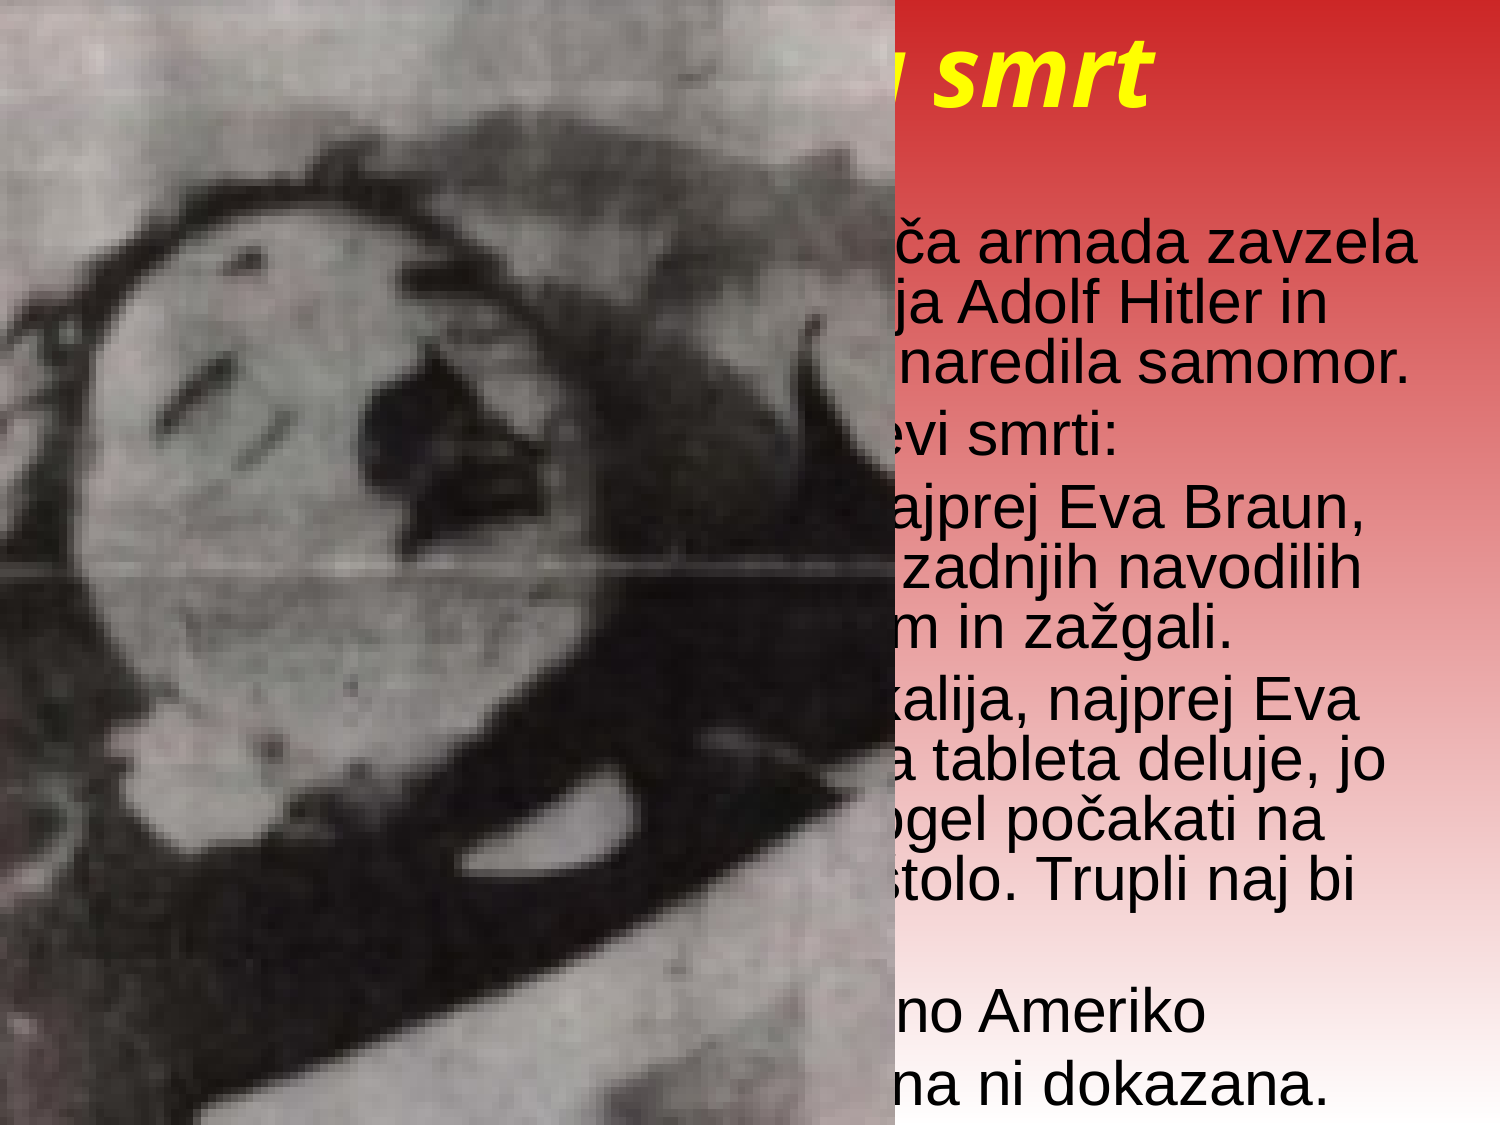

Hitlerjeva smrt
# Potem ko je sovjetska Rdeča armada zavzela Berlin, naj bi nacistični vodja Adolf Hitler in njegova ljubica Eva Braun naredila samomor.
Obstaja več teorij o Hitlerjevi smrti:
Sodila naj bi si s pištolo. Najprej Eva Braun, nato še Hitler. Po njegovih zadnjih navodilih naj bi trupli polili z bencinom in zažgali.
Pojedla naj bi tableto ciankalija, najprej Eva Braun. Ko je Hitler videl, da tableta deluje, jo je zaužil še sam. Ker ni mogel počakati na smrt, naj bi si sodil še s pištolo. Trupli naj bi nato kremirali.
Oba naj bi pobegnila v Južno Ameriko
 Vse to so le teorije in nobena ni dokazana.